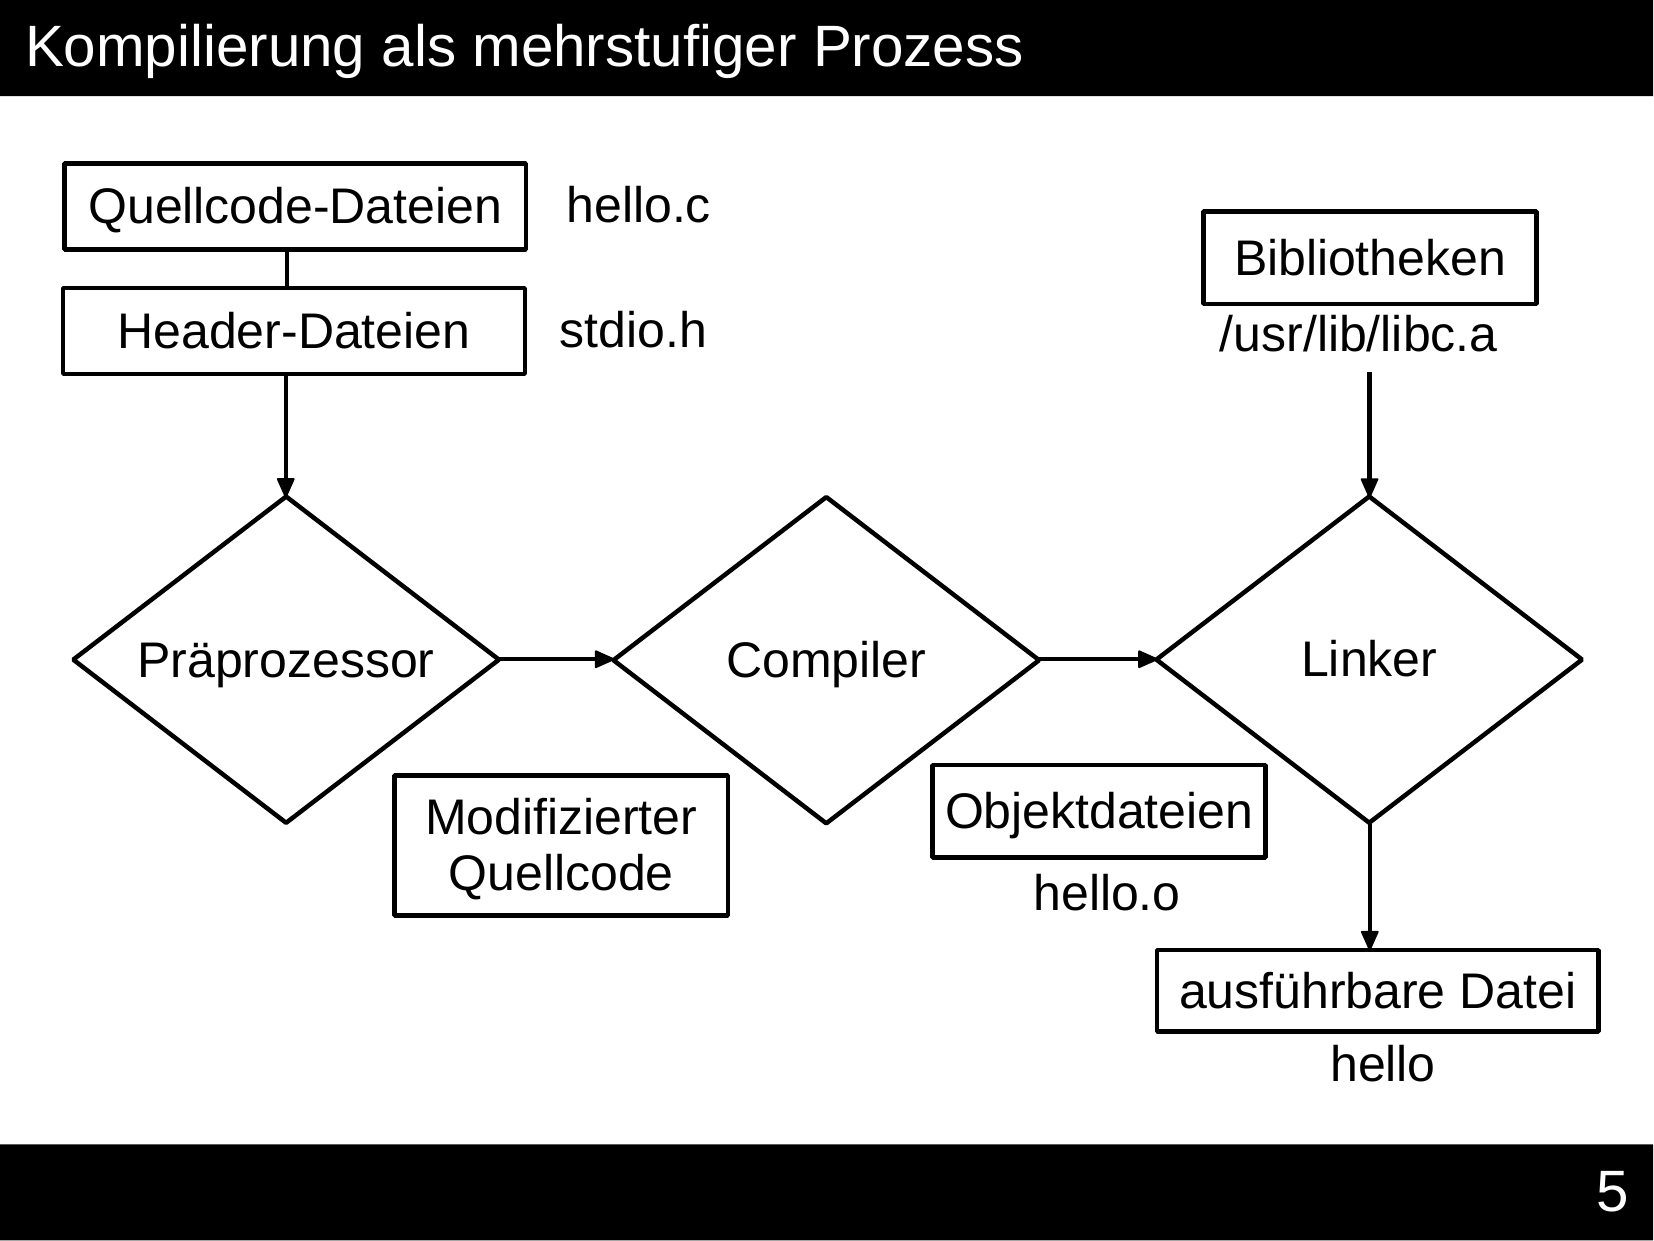

Kompilierung als mehrstufiger Prozess
Quellcode-Dateien
hello.c
Bibliotheken
Header-Dateien
stdio.h
/usr/lib/libc.a
Linker
Präprozessor
Compiler
Objektdateien
Modifizierter
Quellcode
hello.o
ausführbare Datei
hello
5